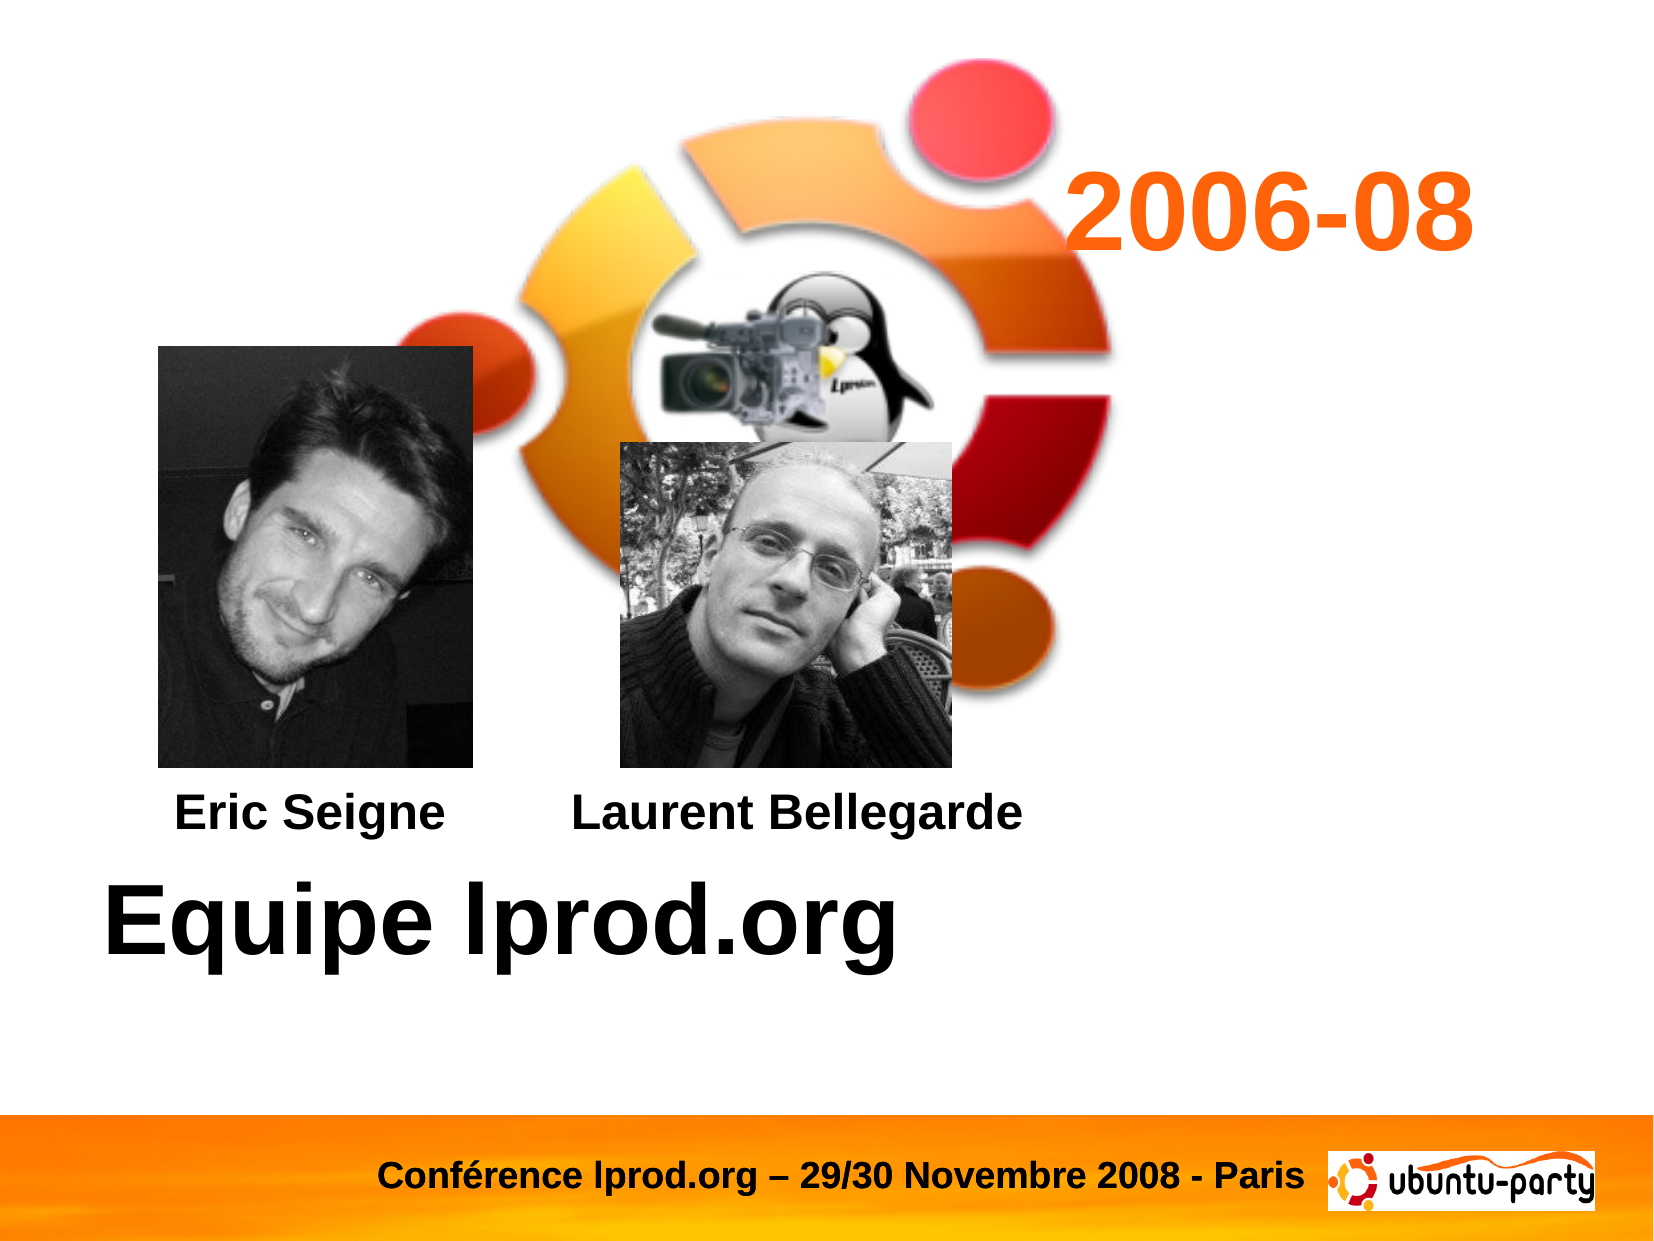

2006-08
Eric Seigne
Laurent Bellegarde
Equipe lprod.org
Conférence lprod.org – 29/30 Novembre 2008 - Paris
Conférence lprod.org – 29/30 Novembre 2008 - Paris